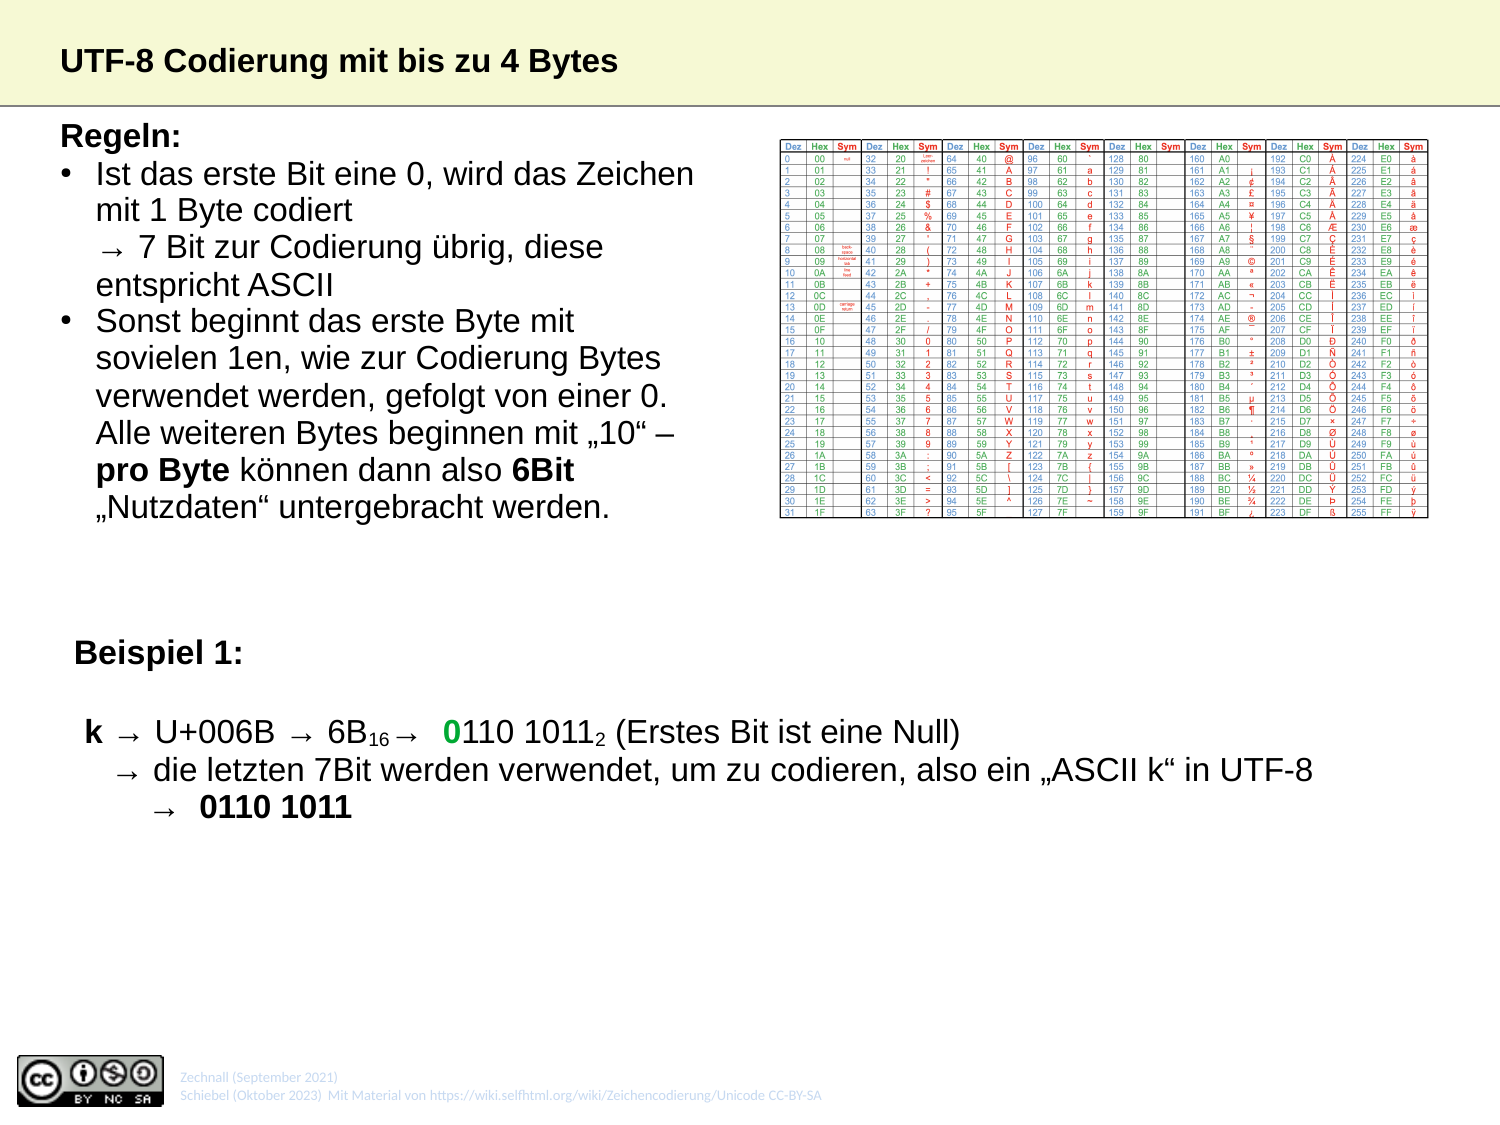

UTF-8 Codierung mit bis zu 4 Bytes
Regeln:
Ist das erste Bit eine 0, wird das Zeichen mit 1 Byte codiert
→ 7 Bit zur Codierung übrig, diese entspricht ASCII
Sonst beginnt das erste Byte mit sovielen 1en, wie zur Codierung Bytes verwendet werden, gefolgt von einer 0. Alle weiteren Bytes beginnen mit „10“ – pro Byte können dann also 6Bit „Nutzdaten“ untergebracht werden.
Beispiel 1:
 k → U+006B → 6B16→ 	0110 10112 (Erstes Bit ist eine Null)
 → die letzten 7Bit werden verwendet, um zu codieren, also ein „ASCII k“ in UTF-8
	→ 0110 1011